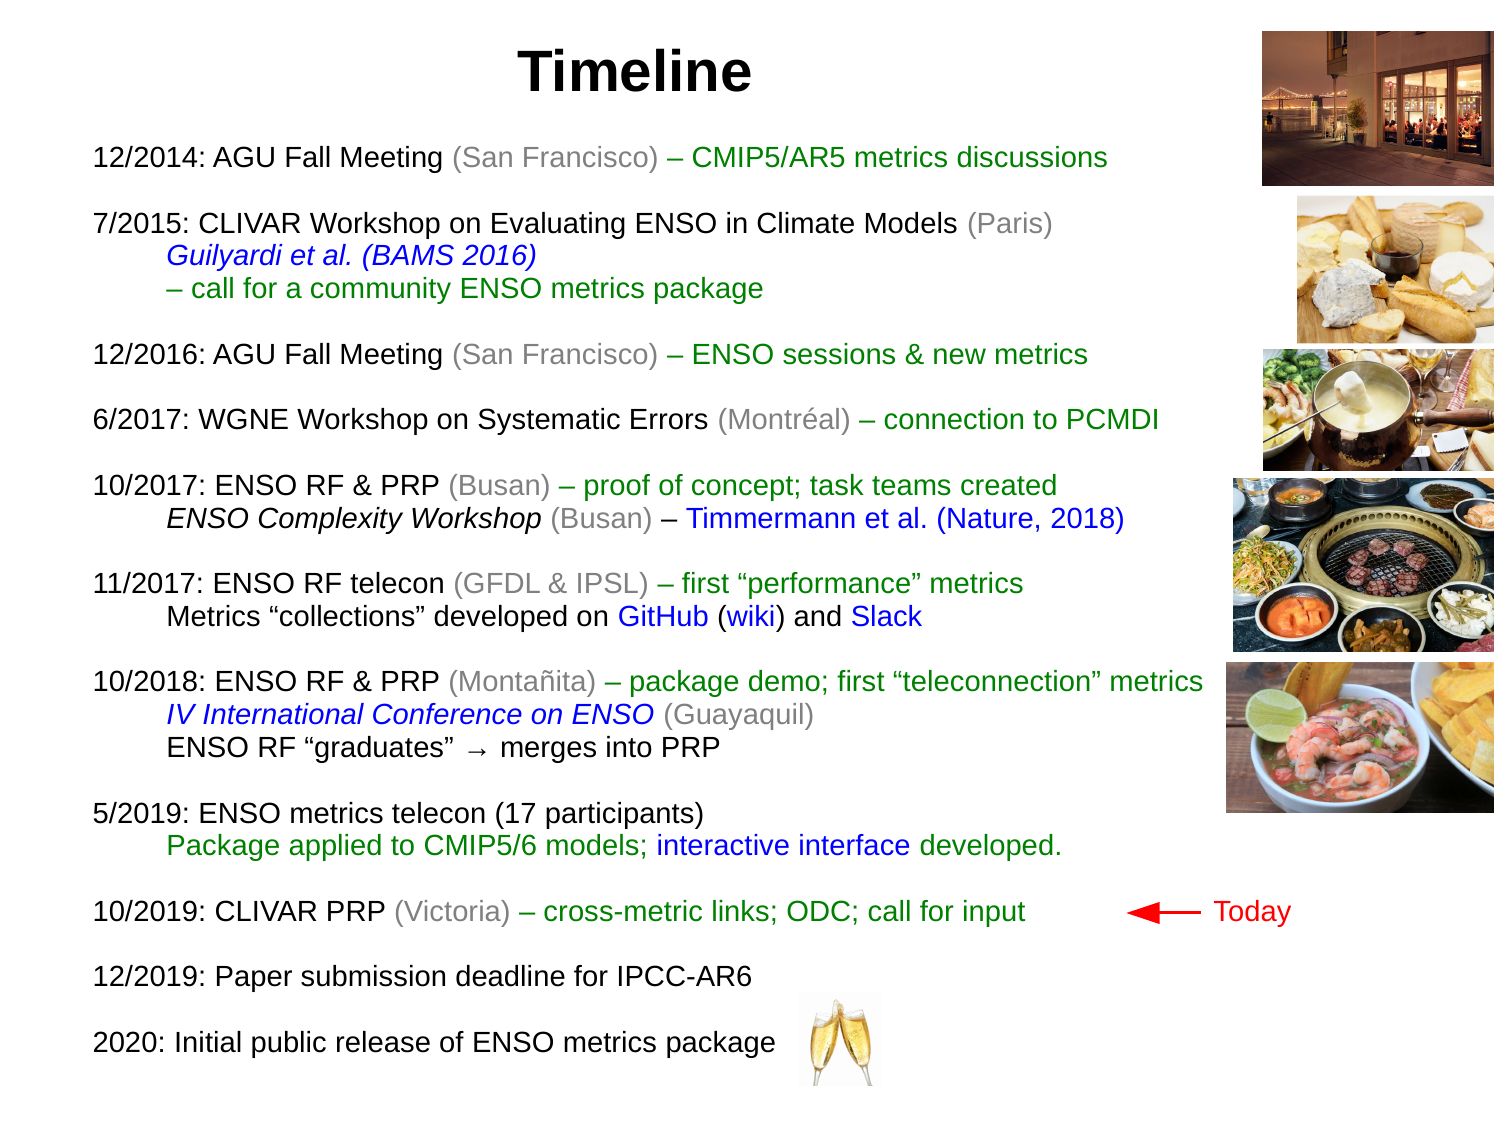

# Timeline
12/2014: AGU Fall Meeting (San Francisco) – CMIP5/AR5 metrics discussions
7/2015: CLIVAR Workshop on Evaluating ENSO in Climate Models (Paris)
	Guilyardi et al. (BAMS 2016)
	– call for a community ENSO metrics package
12/2016: AGU Fall Meeting (San Francisco) – ENSO sessions & new metrics
6/2017: WGNE Workshop on Systematic Errors (Montréal) – connection to PCMDI
10/2017: ENSO RF & PRP (Busan) – proof of concept; task teams created
	ENSO Complexity Workshop (Busan) – Timmermann et al. (Nature, 2018)
11/2017: ENSO RF telecon (GFDL & IPSL) – first “performance” metrics
	Metrics “collections” developed on GitHub (wiki) and Slack
10/2018: ENSO RF & PRP (Montañita) – package demo; first “teleconnection” metrics
	IV International Conference on ENSO (Guayaquil)
	ENSO RF “graduates” → merges into PRP
5/2019: ENSO metrics telecon (17 participants)
	Package applied to CMIP5/6 models; interactive interface developed.
10/2019: CLIVAR PRP (Victoria) – cross-metric links; ODC; call for input
12/2019: Paper submission deadline for IPCC-AR6
2020: Initial public release of ENSO metrics package
Today